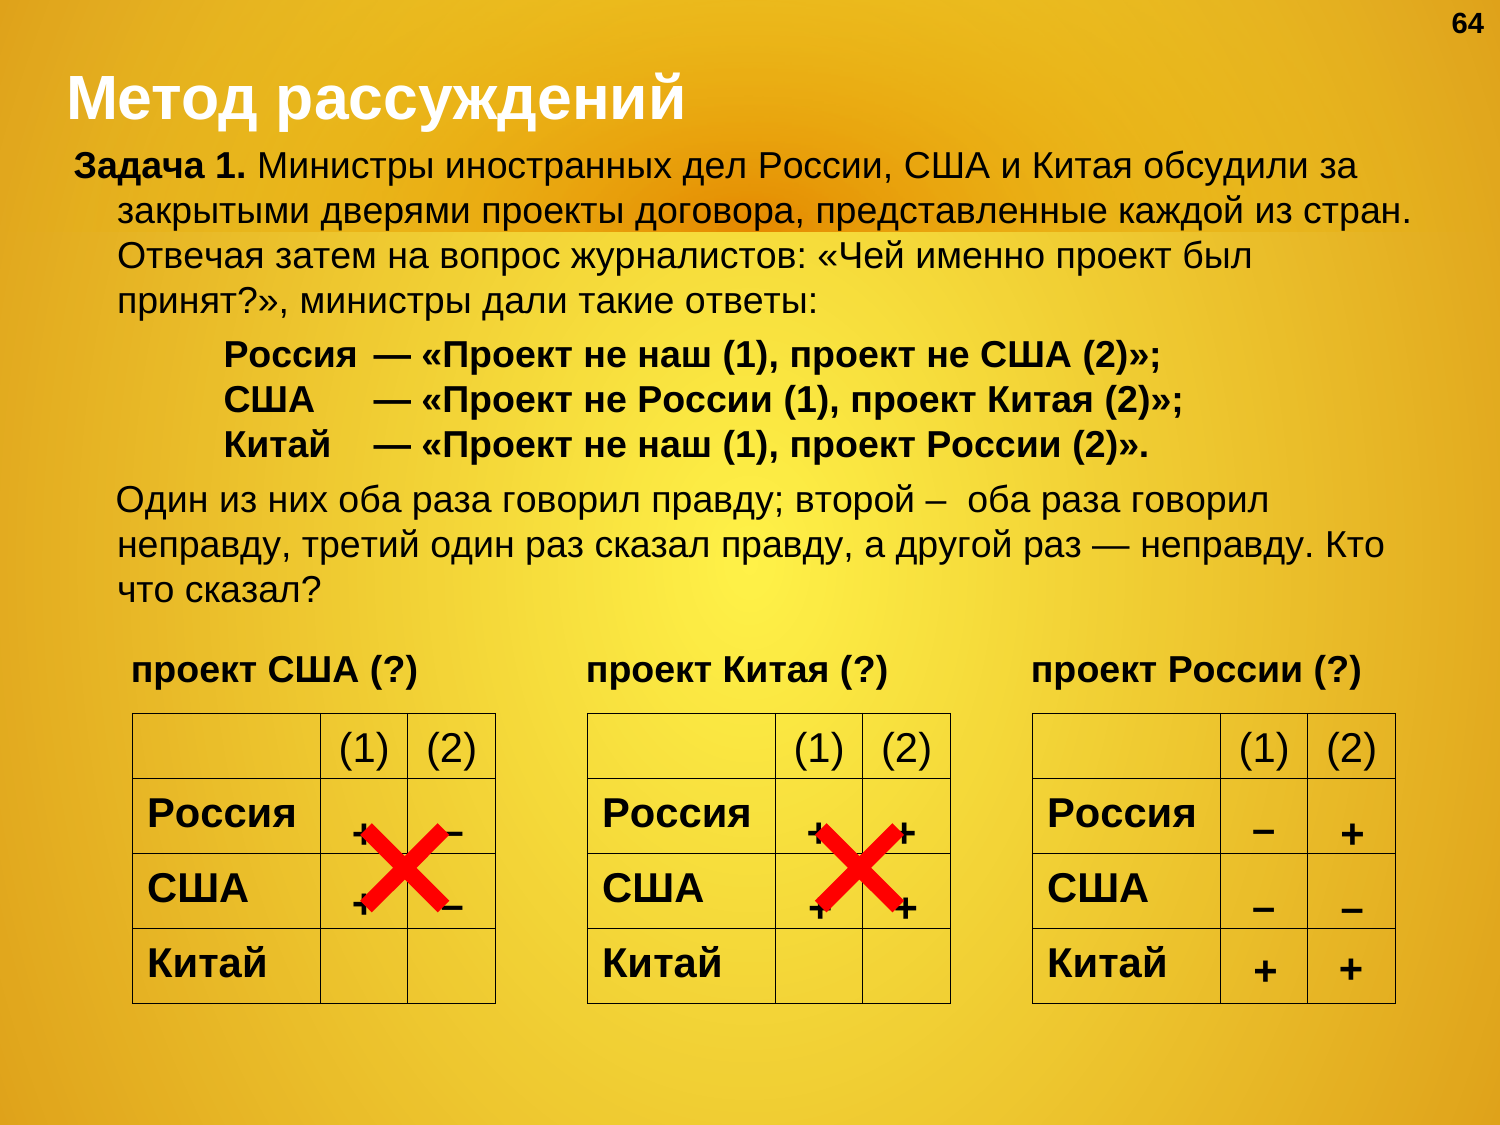

# Метод рассуждений
Задача 1. Министры иностранных дел России, США и Китая обсудили за закрытыми дверями проекты договора, представленные каждой из стран. Отвечая затем на вопрос журналистов: «Чей именно проект был принят?», министры дали такие ответы:
	 	Россия 	— «Проект не наш (1), проект не США (2)»;
		США 	— «Проект не России (1), проект Китая (2)»;
		Китай 	— «Проект не наш (1), проект России (2)».
 Один из них оба раза говорил правду; второй – оба раза говорил неправду, третий один раз сказал правду, а другой раз — неправду. Кто что сказал?
проект США (?)
проект Китая (?)
проект России (?)
| | (1) | (2) |
| --- | --- | --- |
| Россия | | |
| США | | |
| Китай | | |
| | (1) | (2) |
| --- | --- | --- |
| Россия | | |
| США | | |
| Китай | | |
| | (1) | (2) |
| --- | --- | --- |
| Россия | | |
| США | | |
| Китай | | |
–
–
+
+
+
+
+
–
–
–
+
+
+
+